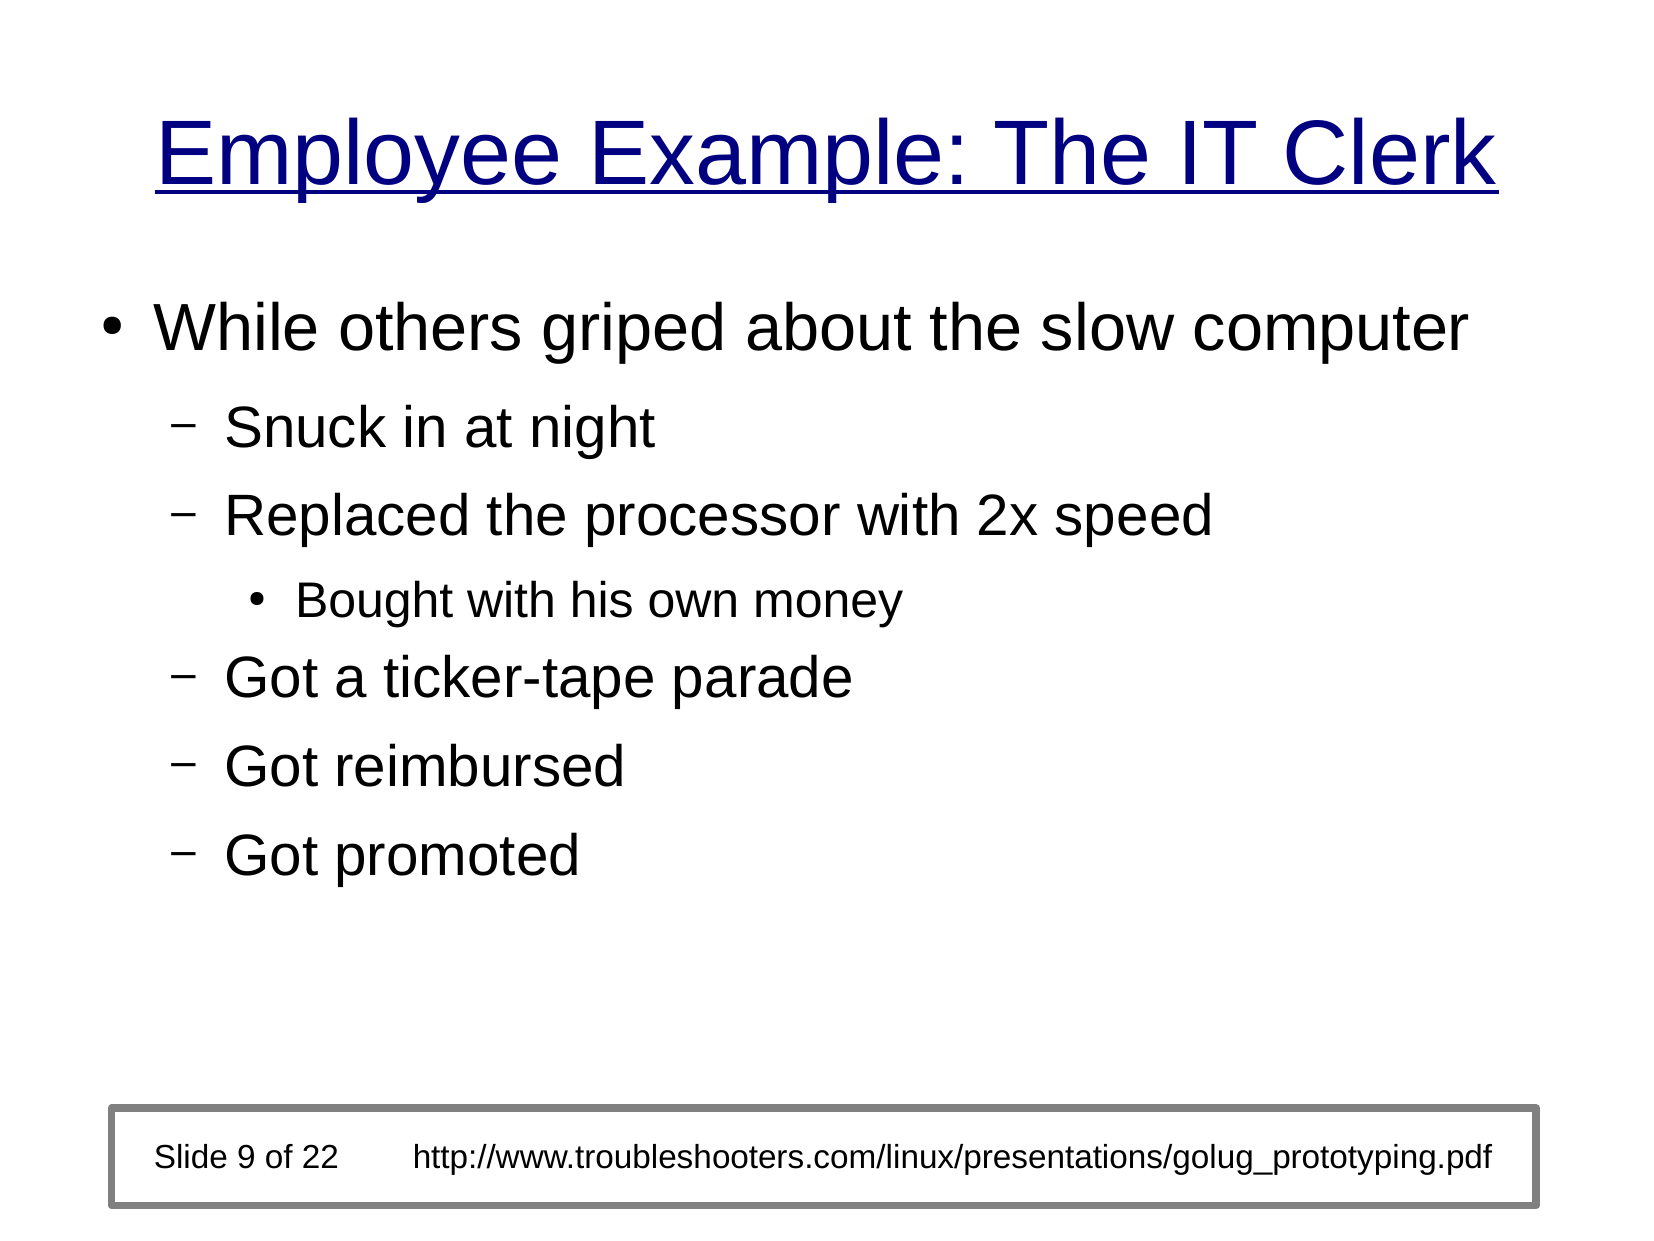

# Employee Example: The IT Clerk
While others griped about the slow computer
Snuck in at night
Replaced the processor with 2x speed
Bought with his own money
Got a ticker-tape parade
Got reimbursed
Got promoted
Slide of 22 http://www.troubleshooters.com/linux/presentations/golug_prototyping.pdf